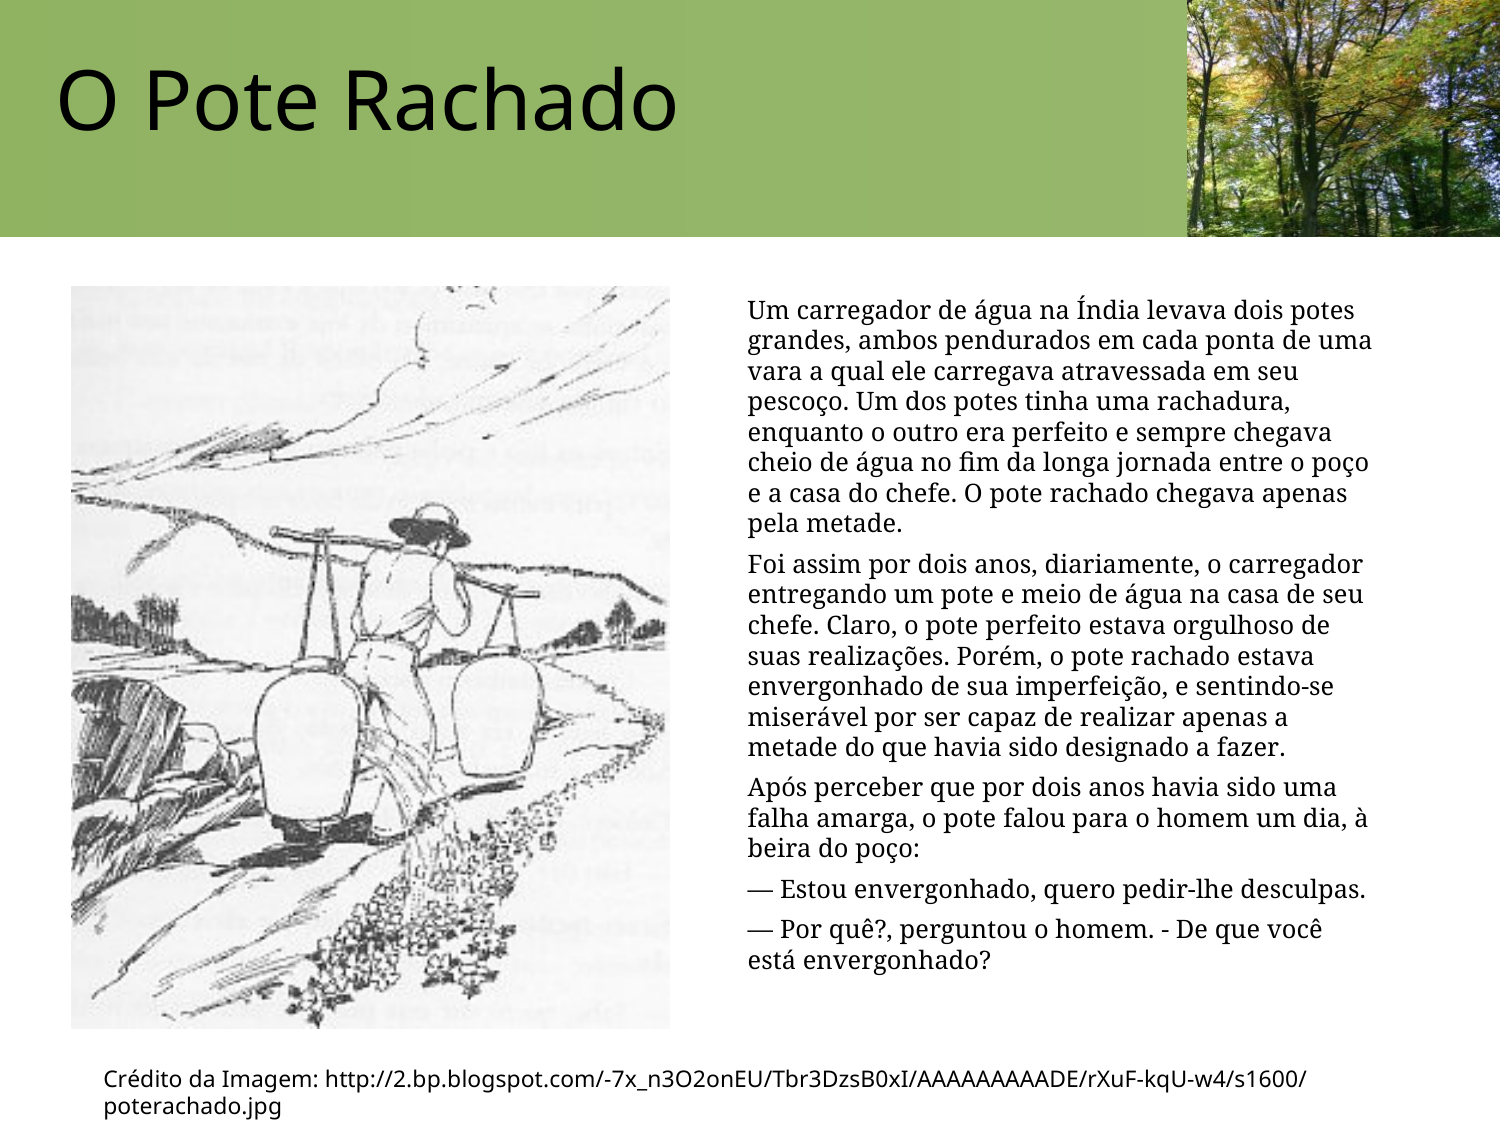

# O Pote Rachado
Um carregador de água na Índia levava dois potes grandes, ambos pendurados em cada ponta de uma vara a qual ele carregava atravessada em seu pescoço. Um dos potes tinha uma rachadura, enquanto o outro era perfeito e sempre chegava cheio de água no fim da longa jornada entre o poço e a casa do chefe. O pote rachado chegava apenas pela metade.
Foi assim por dois anos, diariamente, o carregador entregando um pote e meio de água na casa de seu chefe. Claro, o pote perfeito estava orgulhoso de suas realizações. Porém, o pote rachado estava envergonhado de sua imperfeição, e sentindo-se miserável por ser capaz de realizar apenas a metade do que havia sido designado a fazer.
Após perceber que por dois anos havia sido uma falha amarga, o pote falou para o homem um dia, à beira do poço:
— Estou envergonhado, quero pedir-lhe desculpas.
— Por quê?, perguntou o homem. - De que você está envergonhado?
Crédito da Imagem: http://2.bp.blogspot.com/-7x_n3O2onEU/Tbr3DzsB0xI/AAAAAAAAADE/rXuF-kqU-w4/s1600/poterachado.jpg